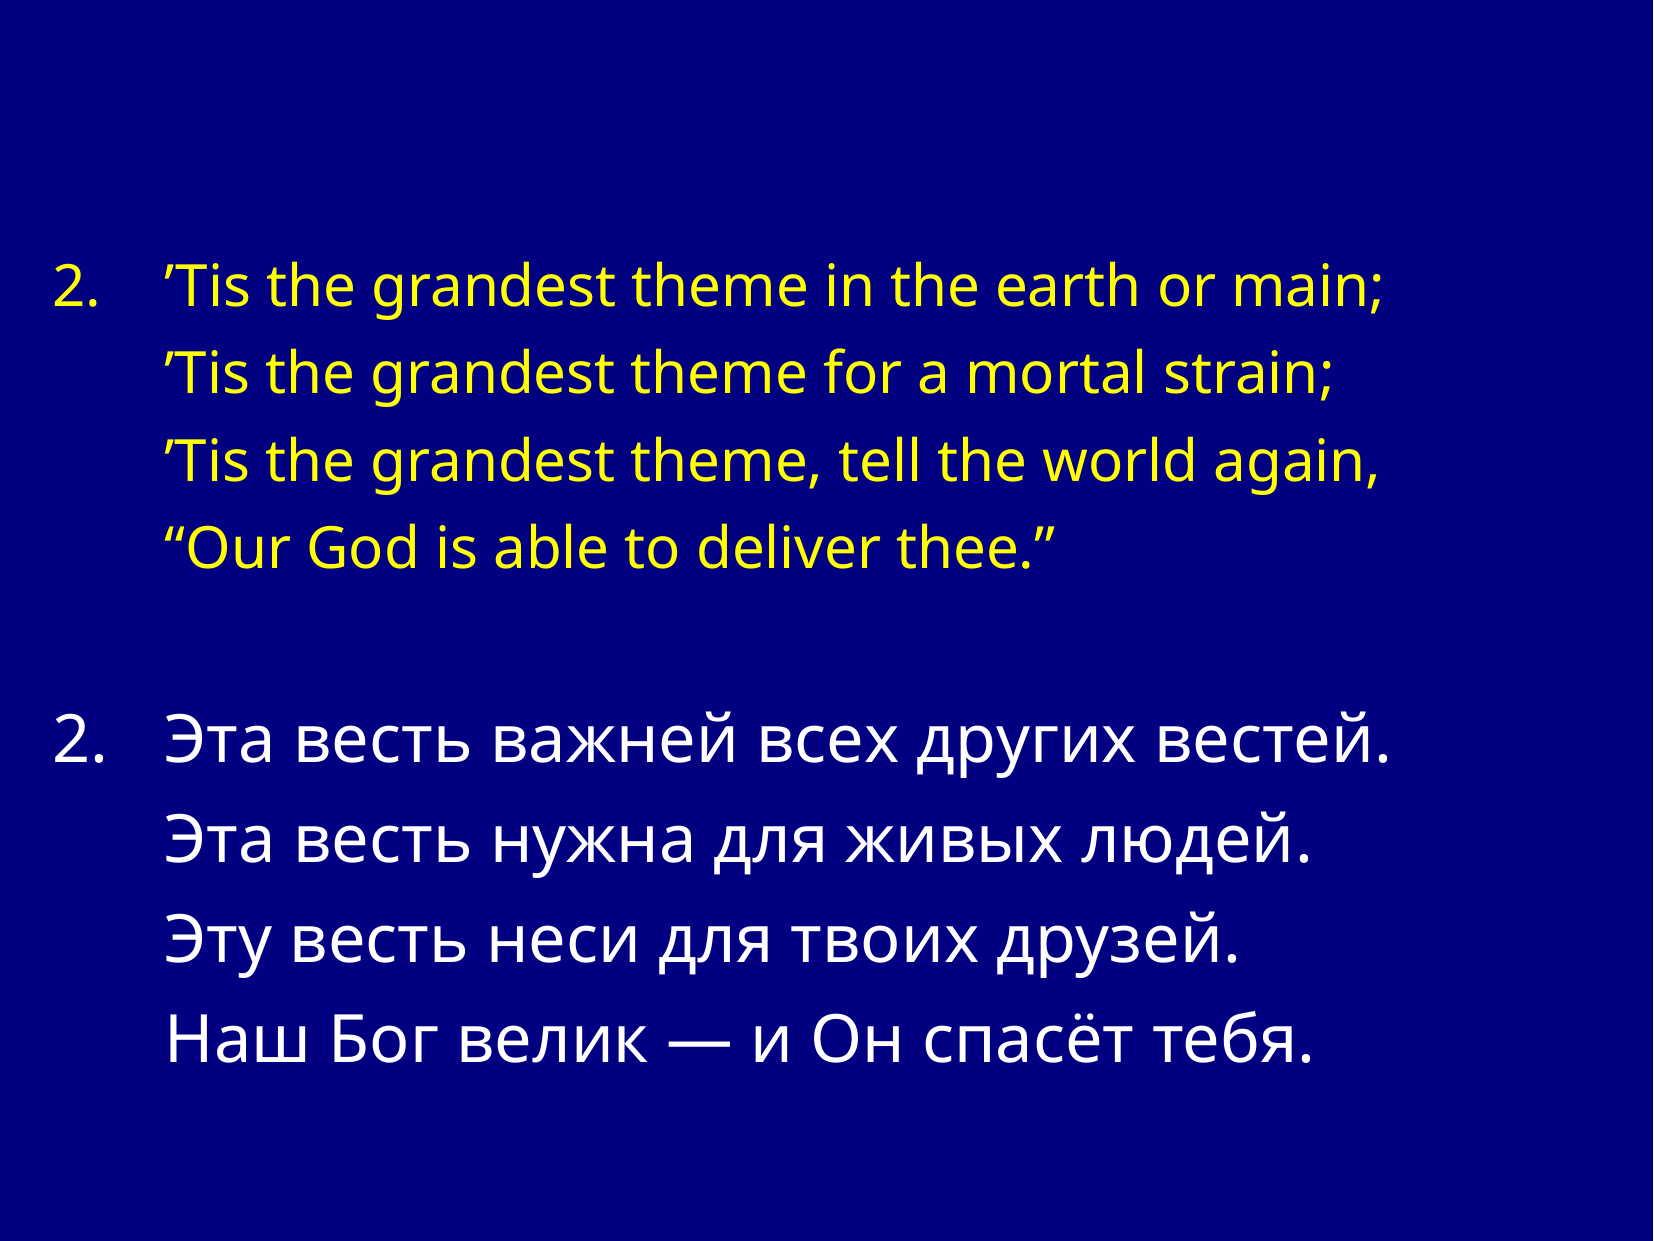

2.	’Tis the grandest theme in the earth or main;
	’Tis the grandest theme for a mortal strain;
	’Tis the grandest theme, tell the world again,
	“Our God is able to deliver thee.”
2.	Эта весть важней всех других вестей.
	Эта весть нужна для живых людей.
	Эту весть неси для твоих друзей.
	Наш Бог велик — и Он спасёт тебя.